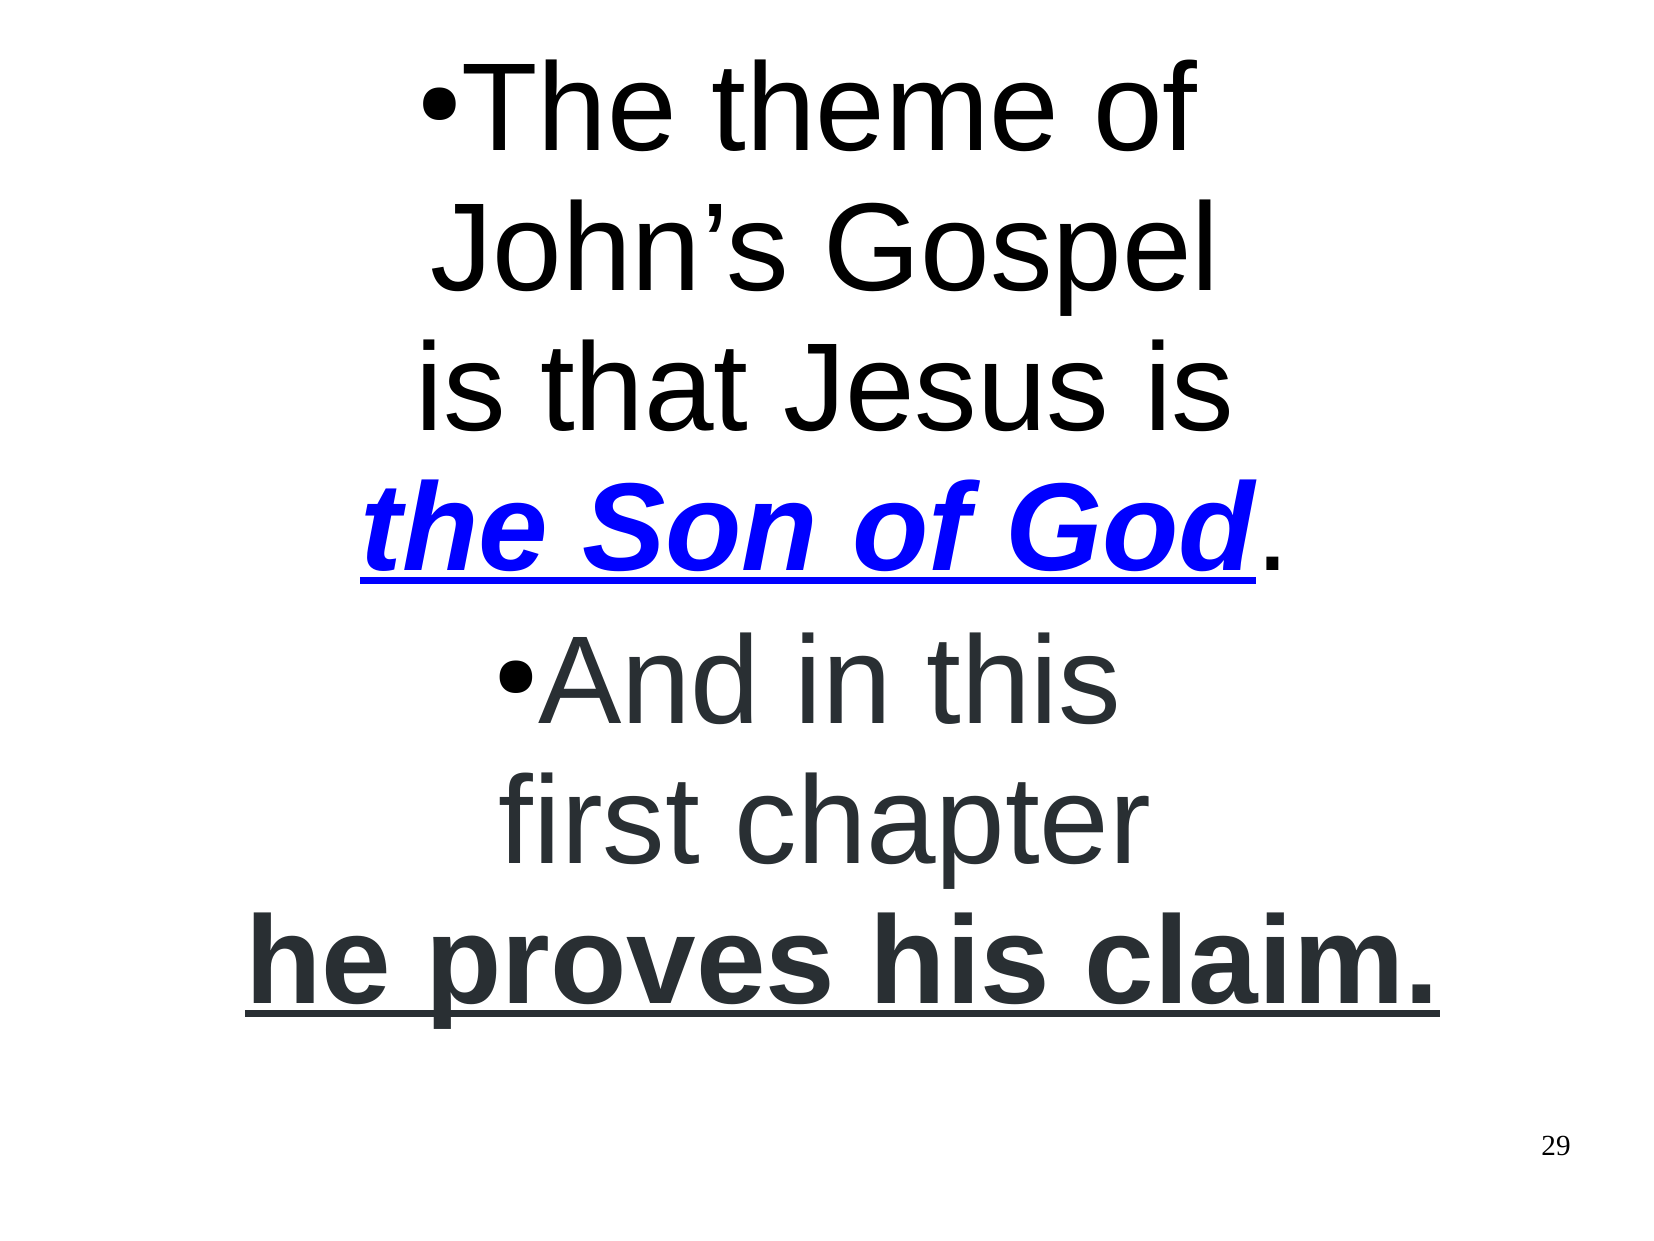

# The theme of John’s Gospel is that Jesus is the Son of God.
And in this
first chapter
he proves his claim.
29